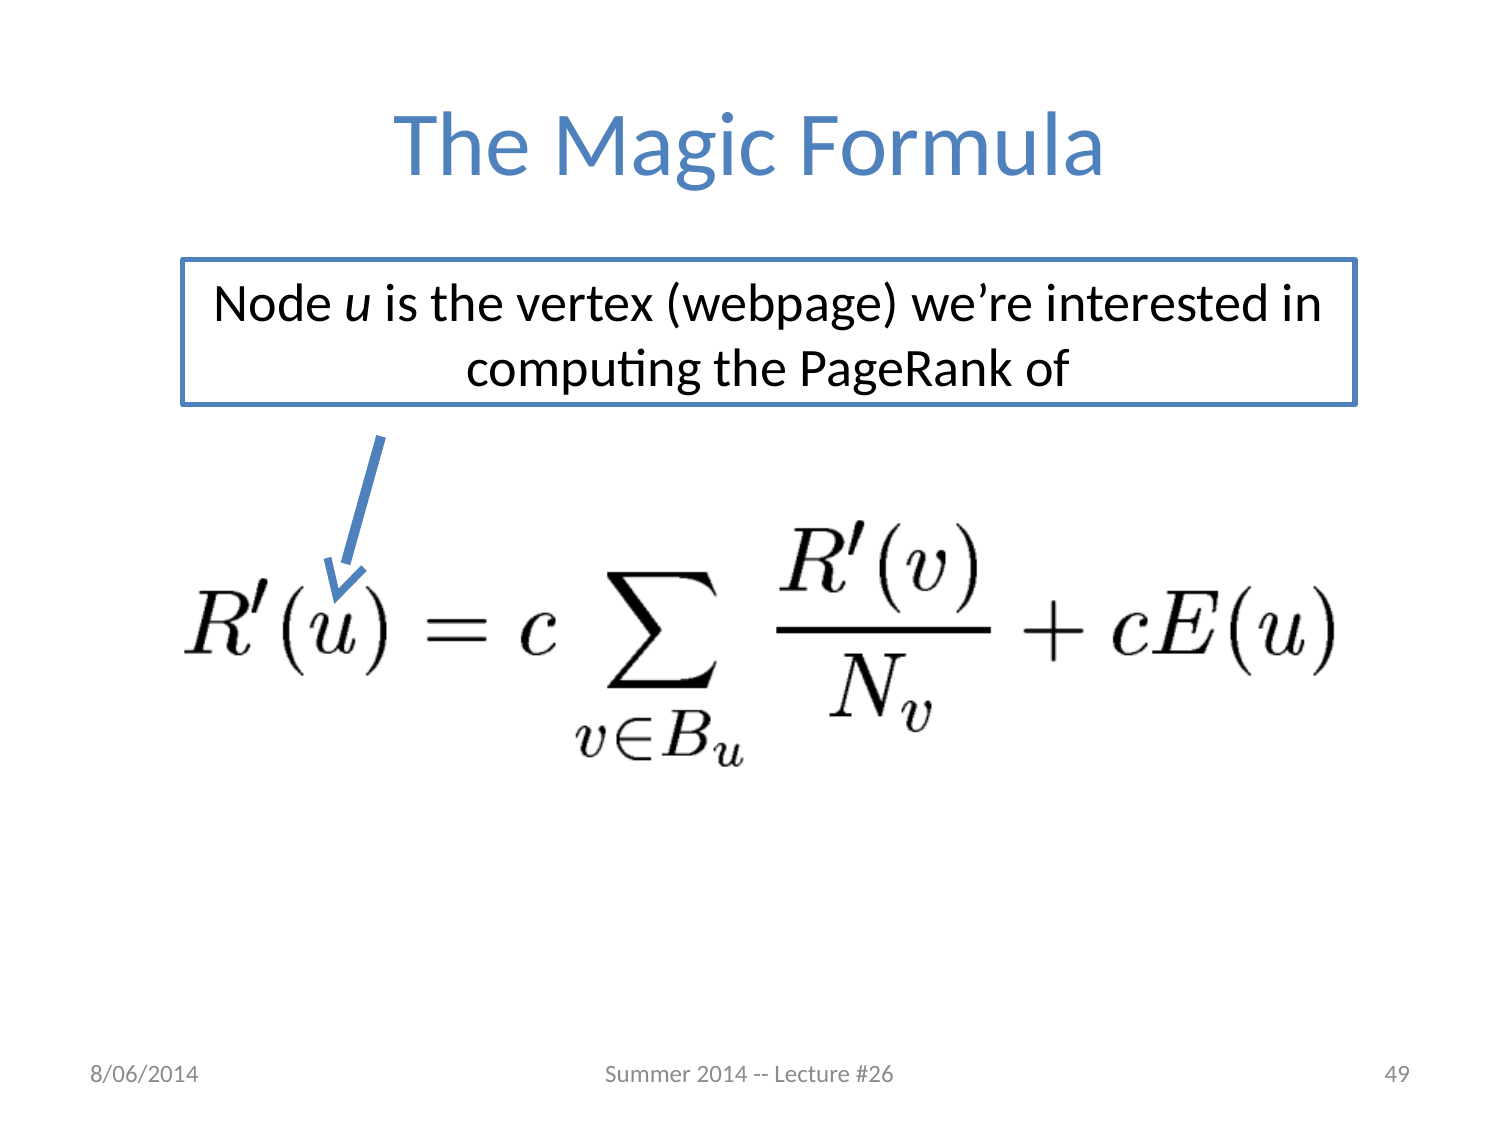

# The Magic Formula
Node u is the vertex (webpage) we’re interested in computing the PageRank of
8/06/2014
Summer 2014 -- Lecture #26